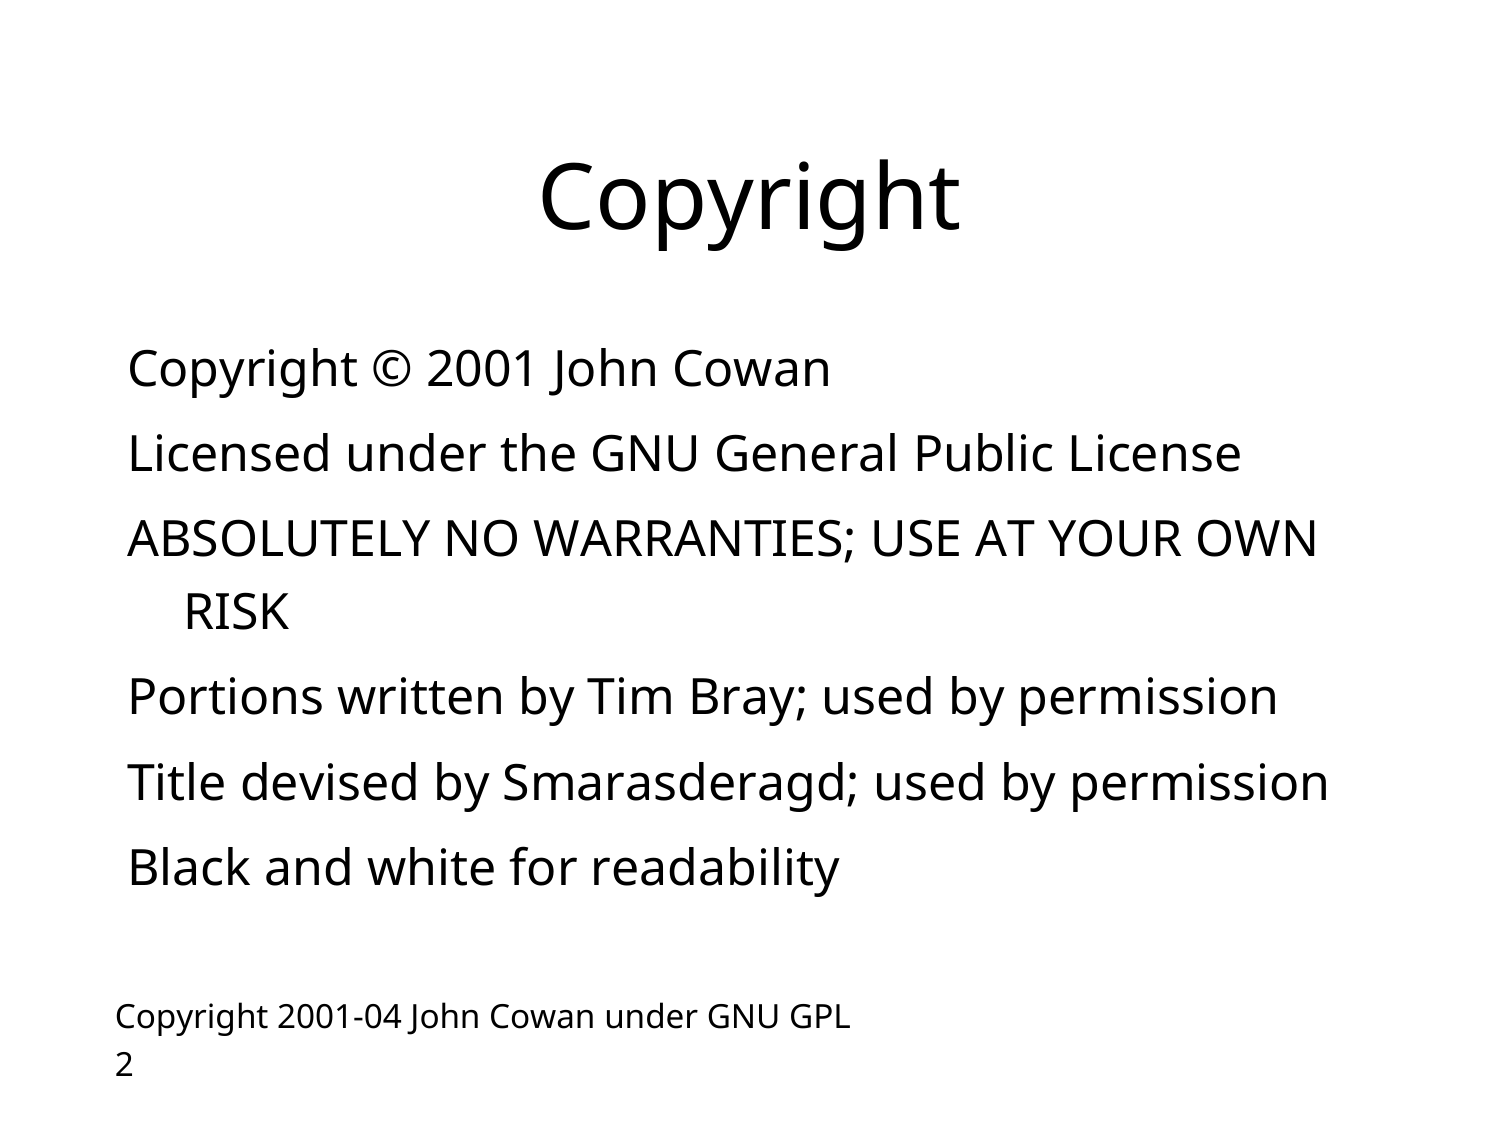

# Copyright
Copyright © 2001 John Cowan
Licensed under the GNU General Public License
ABSOLUTELY NO WARRANTIES; USE AT YOUR OWN RISK
Portions written by Tim Bray; used by permission
Title devised by Smarasderagd; used by permission
Black and white for readability